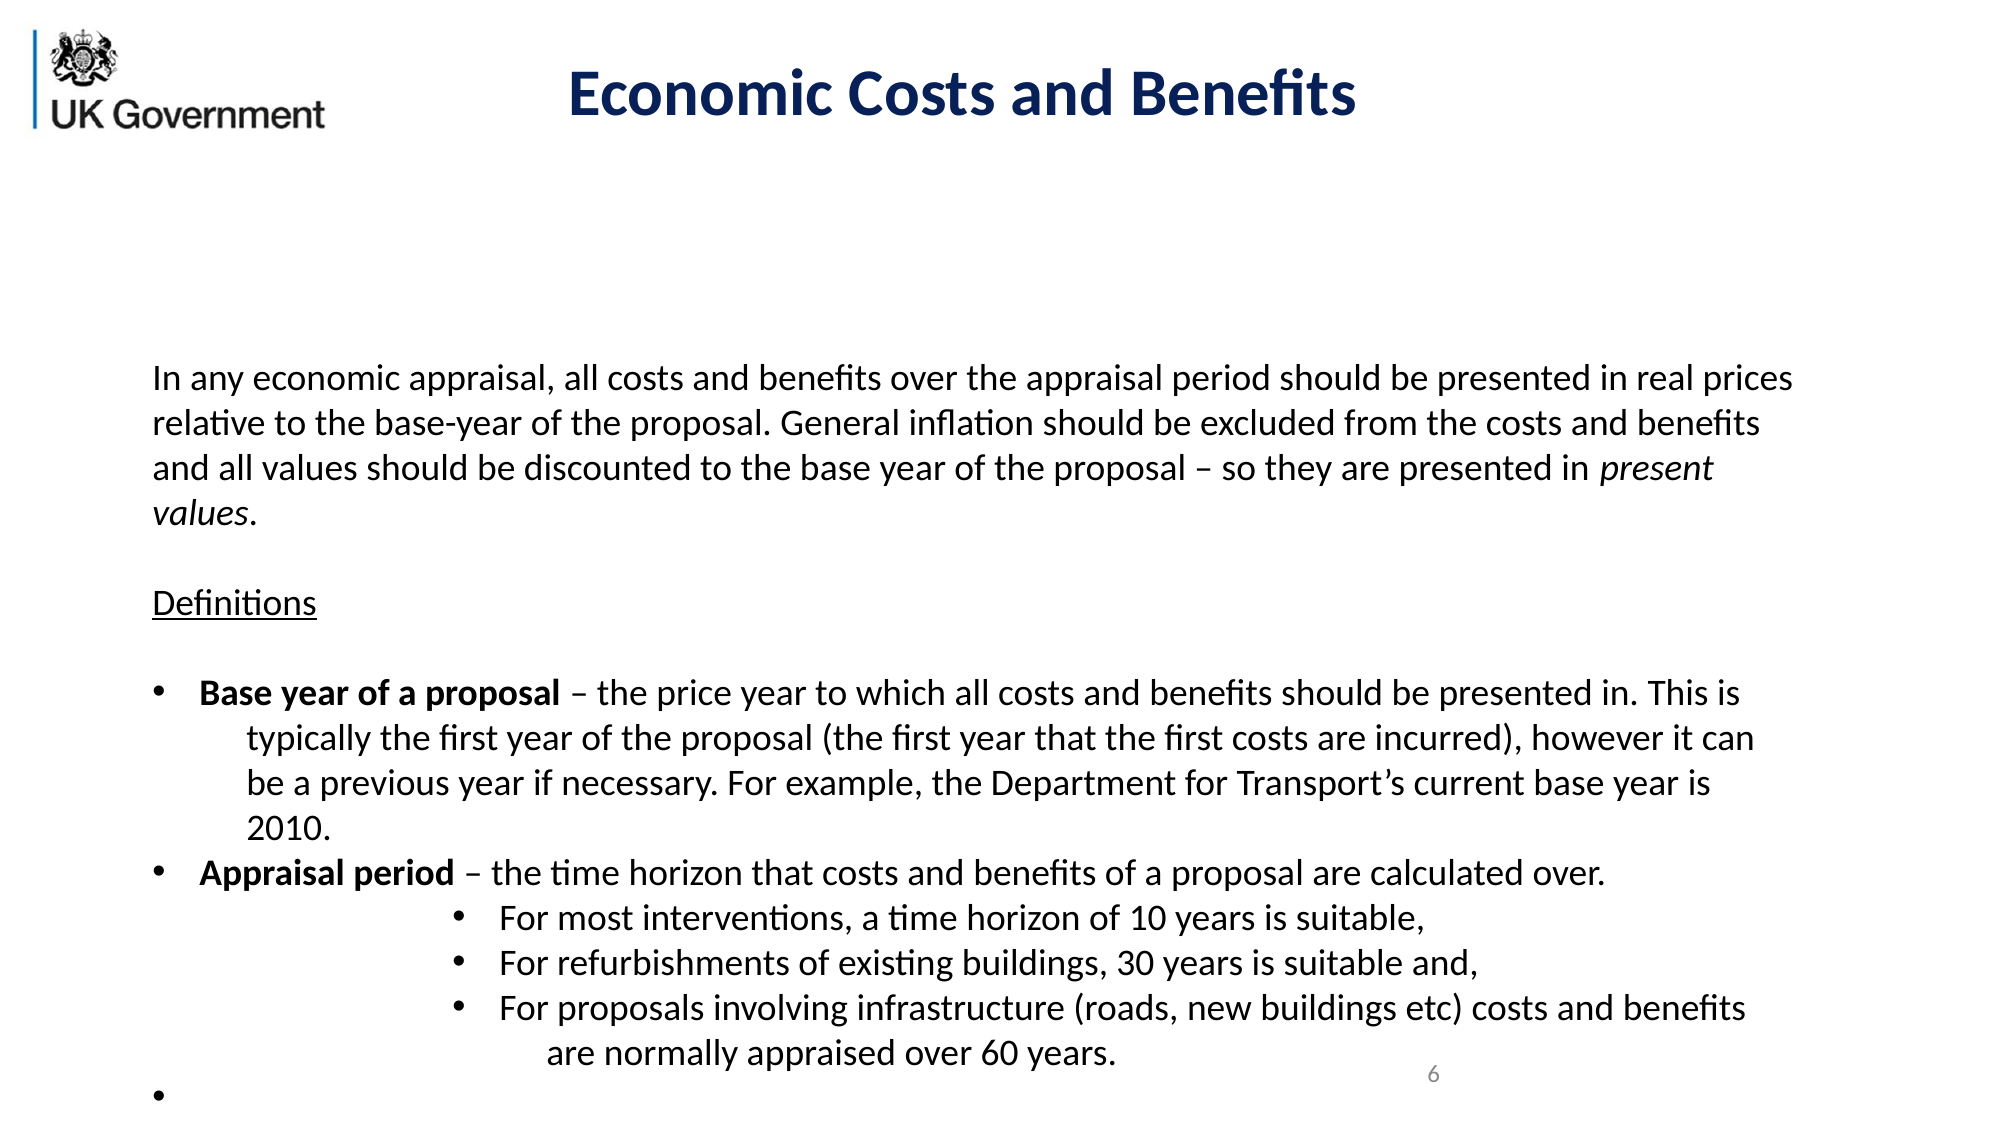

Economic Costs and Benefits
In any economic appraisal, all costs and benefits over the appraisal period should be presented in real prices relative to the base-year of the proposal. General inflation should be excluded from the costs and benefits and all values should be discounted to the base year of the proposal – so they are presented in present values.
Definitions
Base year of a proposal – the price year to which all costs and benefits should be presented in. This is typically the first year of the proposal (the first year that the first costs are incurred), however it can be a previous year if necessary. For example, the Department for Transport’s current base year is 2010.
Appraisal period – the time horizon that costs and benefits of a proposal are calculated over.
For most interventions, a time horizon of 10 years is suitable,
For refurbishments of existing buildings, 30 years is suitable and,
For proposals involving infrastructure (roads, new buildings etc) costs and benefits are normally appraised over 60 years.
1